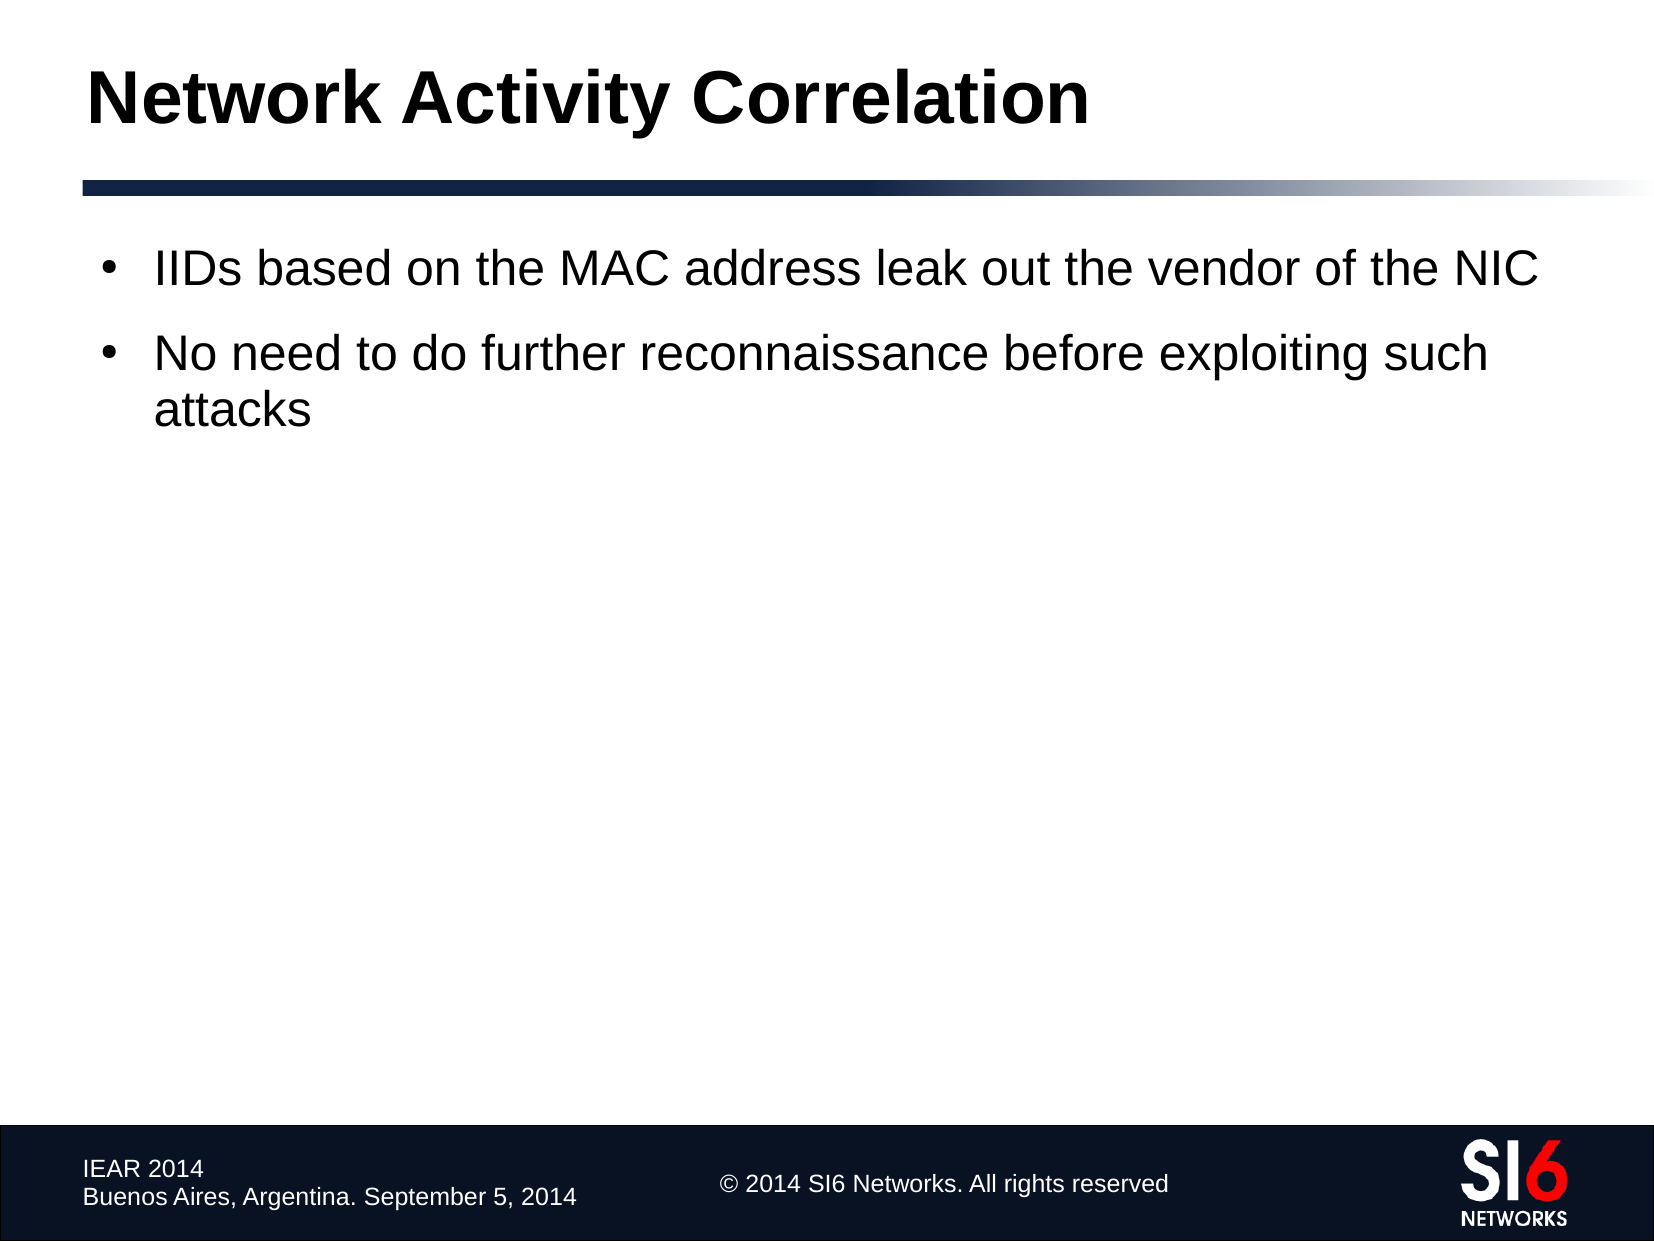

# Network Activity Correlation
IIDs based on the MAC address leak out the vendor of the NIC
No need to do further reconnaissance before exploiting such attacks